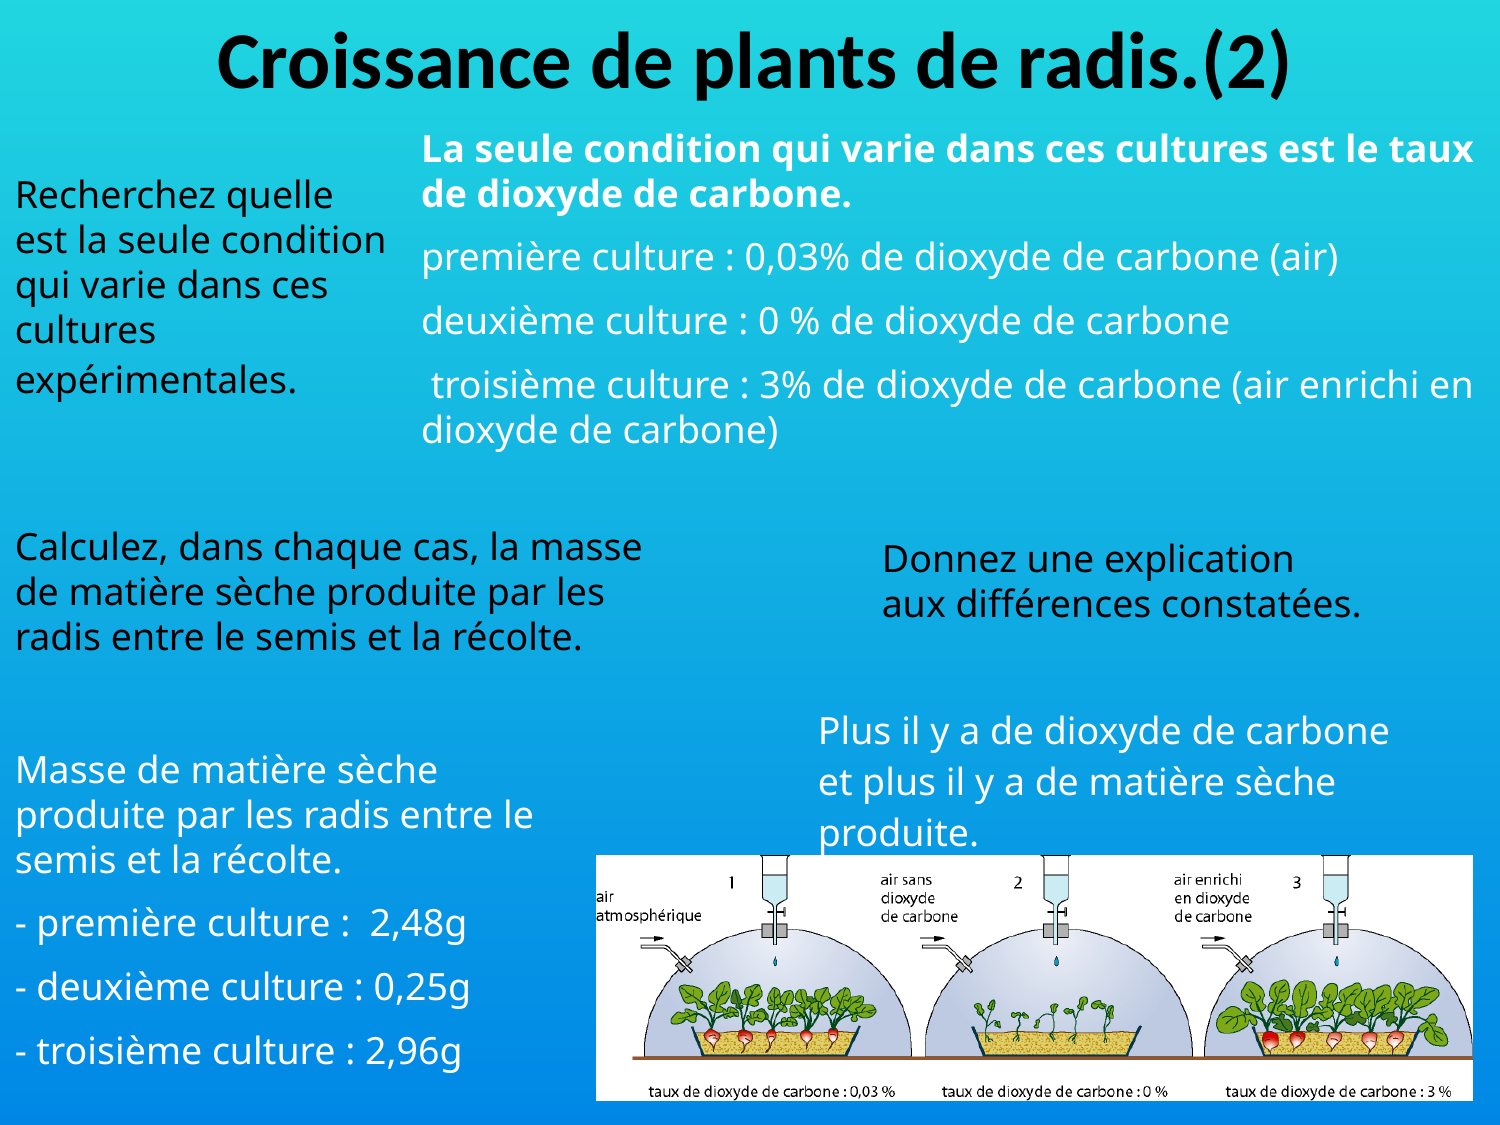

# Croissance de plants de radis.(2)
La seule condition qui varie dans ces cultures est le taux de dioxyde de carbone.
première culture : 0,03% de dioxyde de carbone (air)
deuxième culture : 0 % de dioxyde de carbone
 troisième culture : 3% de dioxyde de carbone (air enrichi en dioxyde de carbone)
Recherchez quelle est la seule condition qui varie dans ces cultures expérimentales.
Calculez, dans chaque cas, la masse de matière sèche produite par les radis entre le semis et la récolte.
Donnez une explication aux différences constatées.
Plus il y a de dioxyde de carbone et plus il y a de matière sèche produite.
Masse de matière sèche produite par les radis entre le semis et la récolte.
- première culture : 2,48g
- deuxième culture : 0,25g
- troisième culture : 2,96g